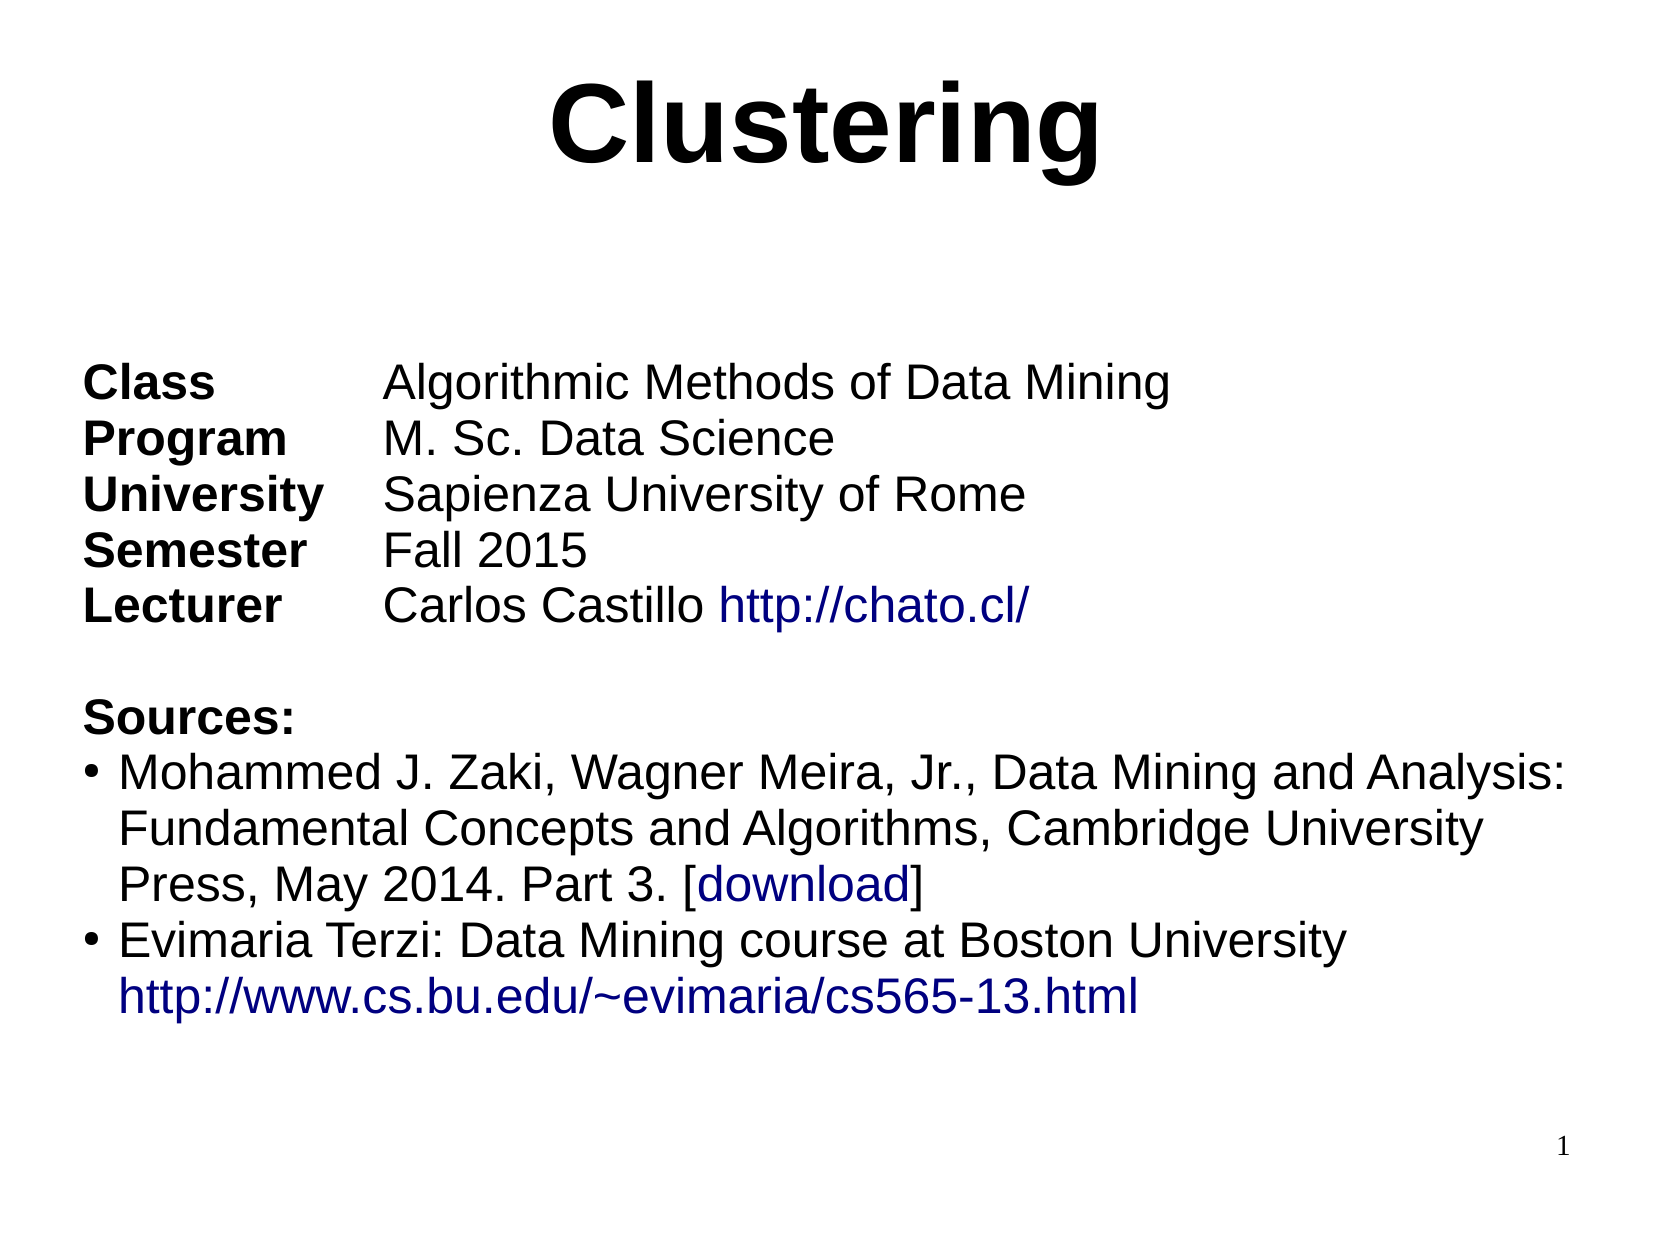

# Clustering
Class			Algorithmic Methods of Data Mining
Program		M. Sc. Data Science
University	Sapienza University of Rome
Semester	Fall 2015
Lecturer		Carlos Castillo http://chato.cl/
Sources:
Mohammed J. Zaki, Wagner Meira, Jr., Data Mining and Analysis: Fundamental Concepts and Algorithms, Cambridge University Press, May 2014. Part 3. [download]
Evimaria Terzi: Data Mining course at Boston University http://www.cs.bu.edu/~evimaria/cs565-13.html
1